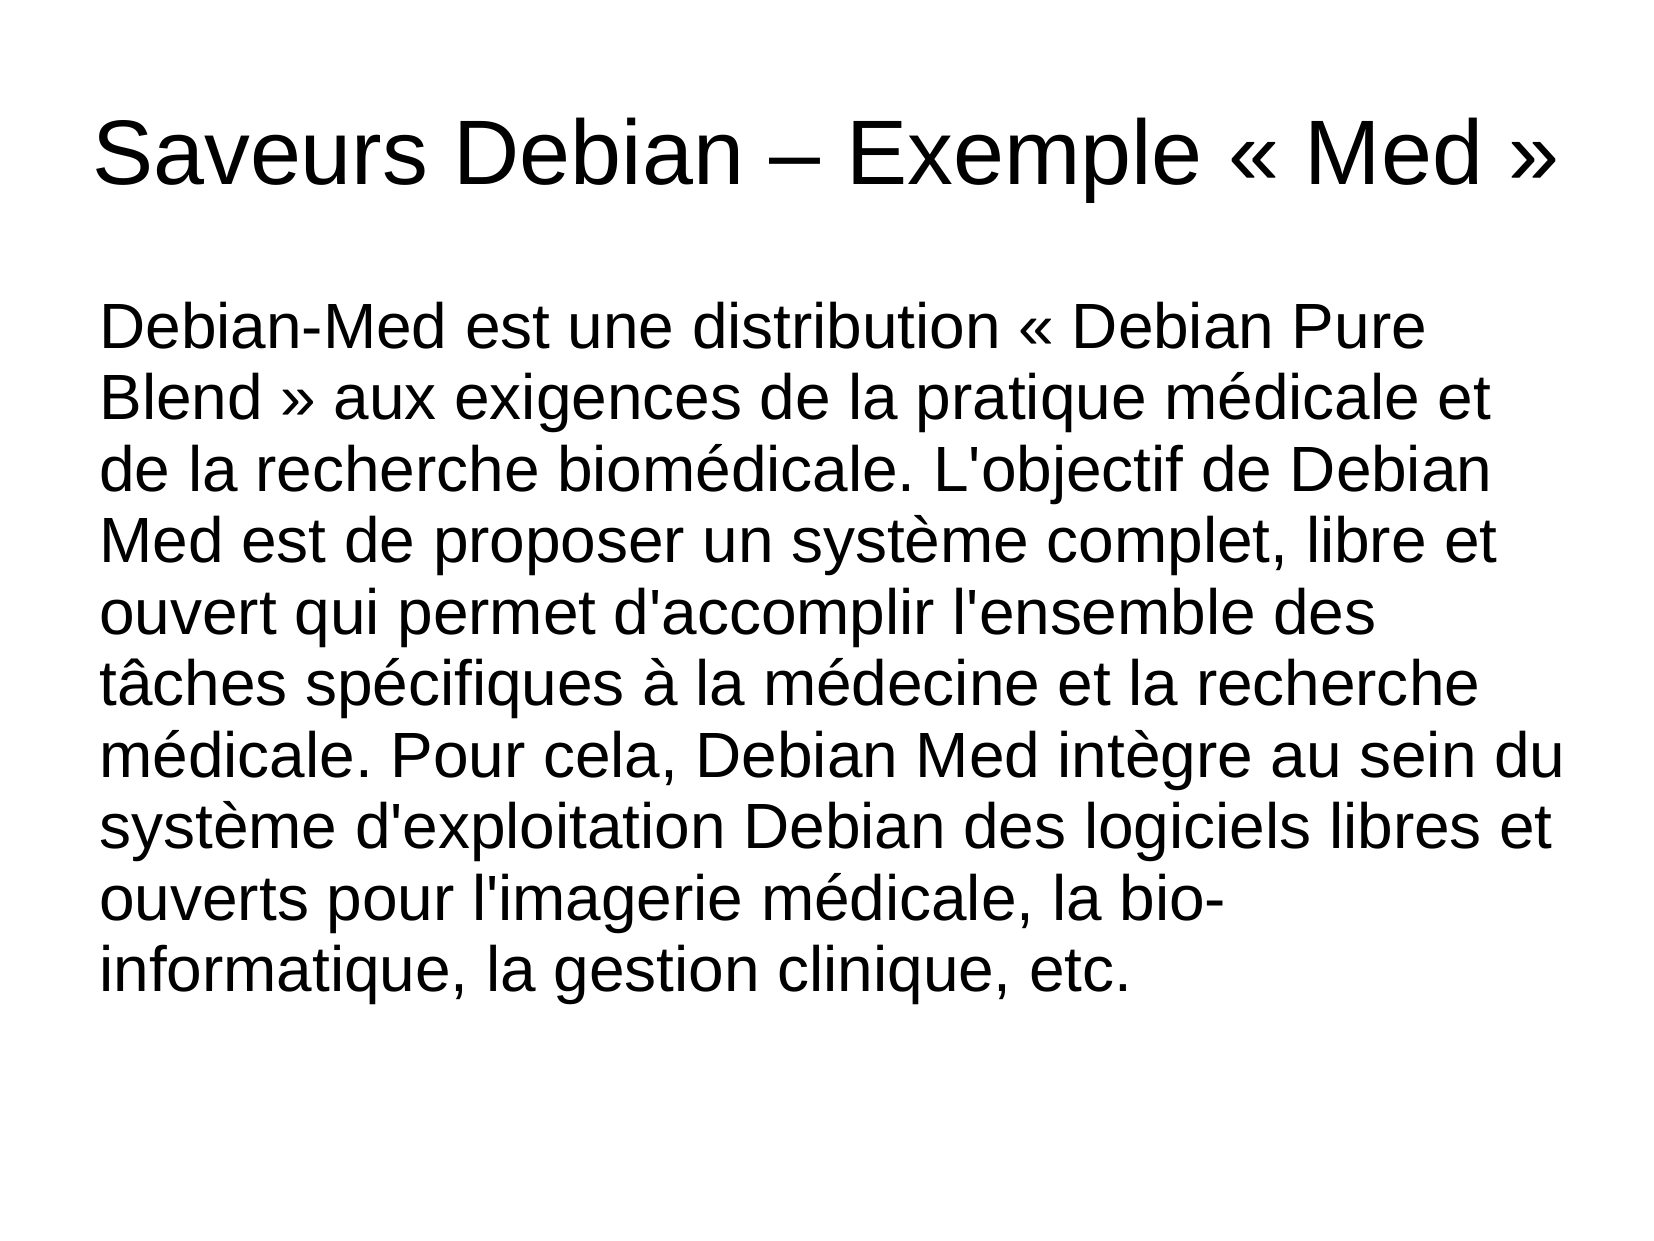

# Saveurs Debian – Exemple « Med »
Debian-Med est une distribution « Debian Pure Blend » aux exigences de la pratique médicale et de la recherche biomédicale. L'objectif de Debian Med est de proposer un système complet, libre et ouvert qui permet d'accomplir l'ensemble des tâches spécifiques à la médecine et la recherche médicale. Pour cela, Debian Med intègre au sein du système d'exploitation Debian des logiciels libres et ouverts pour l'imagerie médicale, la bio-informatique, la gestion clinique, etc.